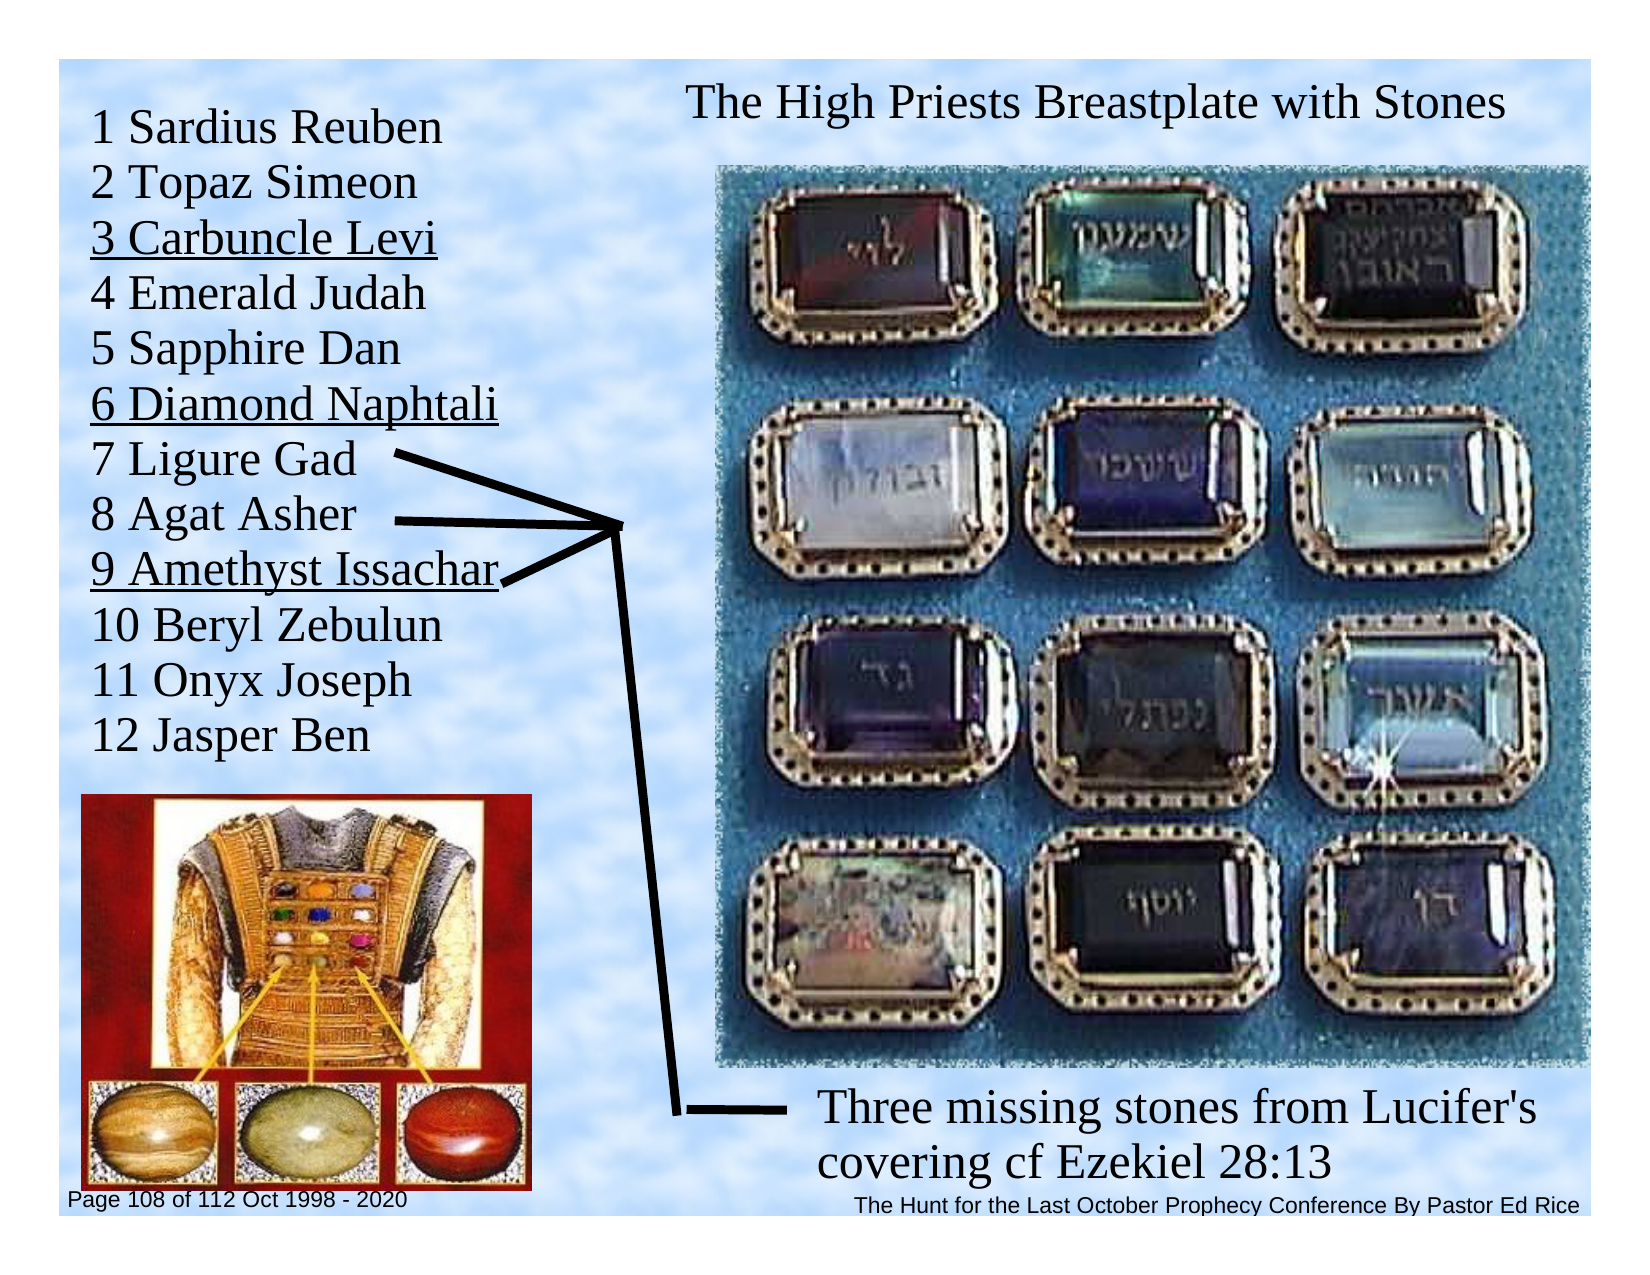

The High Priests Breastplate with Stones
1 Sardius Reuben
2 Topaz Simeon
3 Carbuncle Levi
4 Emerald Judah
5 Sapphire Dan
6 Diamond Naphtali
7 Ligure Gad
8 Agat Asher
9 Amethyst Issachar
10 Beryl Zebulun
11 Onyx Joseph
12 Jasper Ben
Three missing stones from Lucifer's
covering cf Ezekiel 28:13